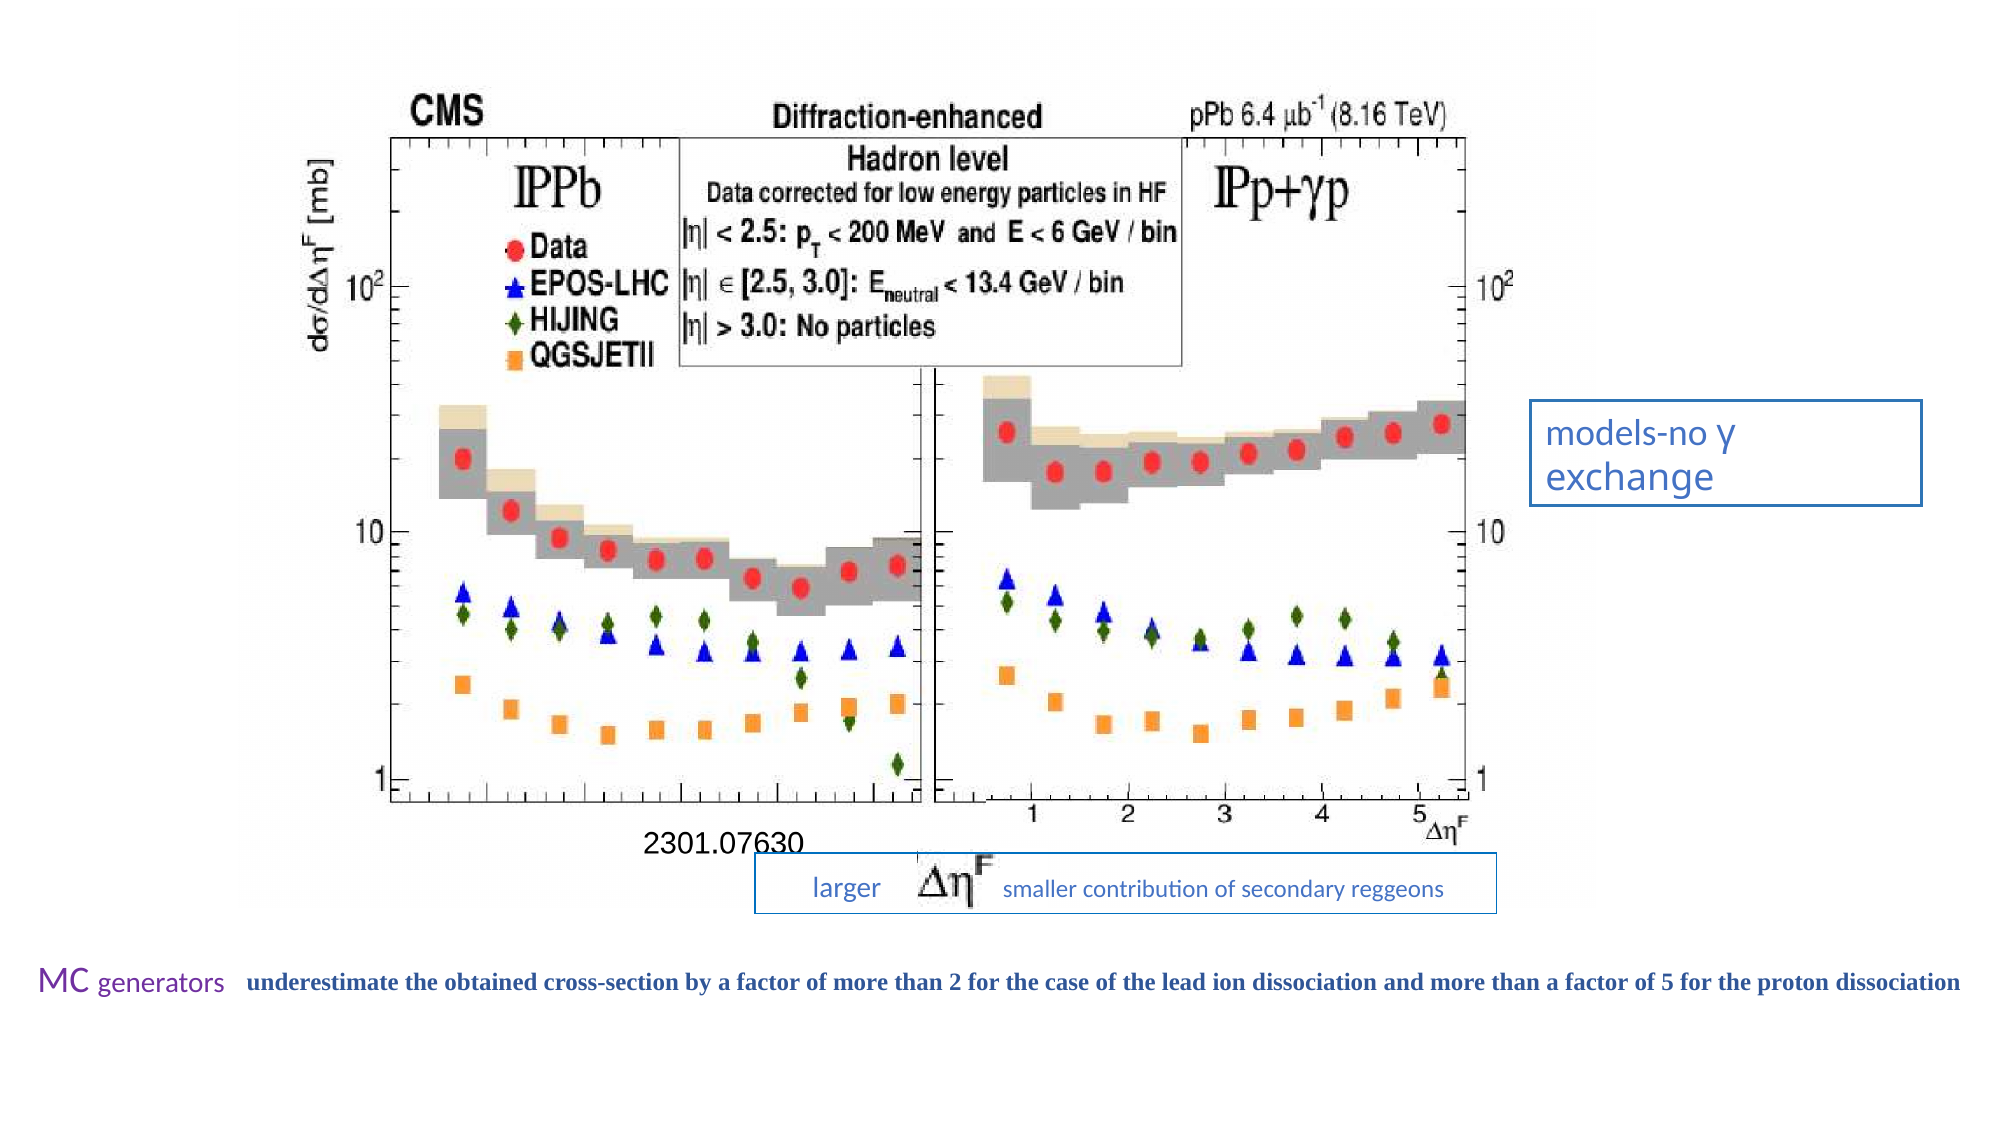

models-no γ exchange
 larger smaller contribution of secondary reggeons
MC generators
underestimate the obtained cross-section by a factor of more than 2 for the case of the lead ion dissociation and more than a factor of 5 for the proton dissociation